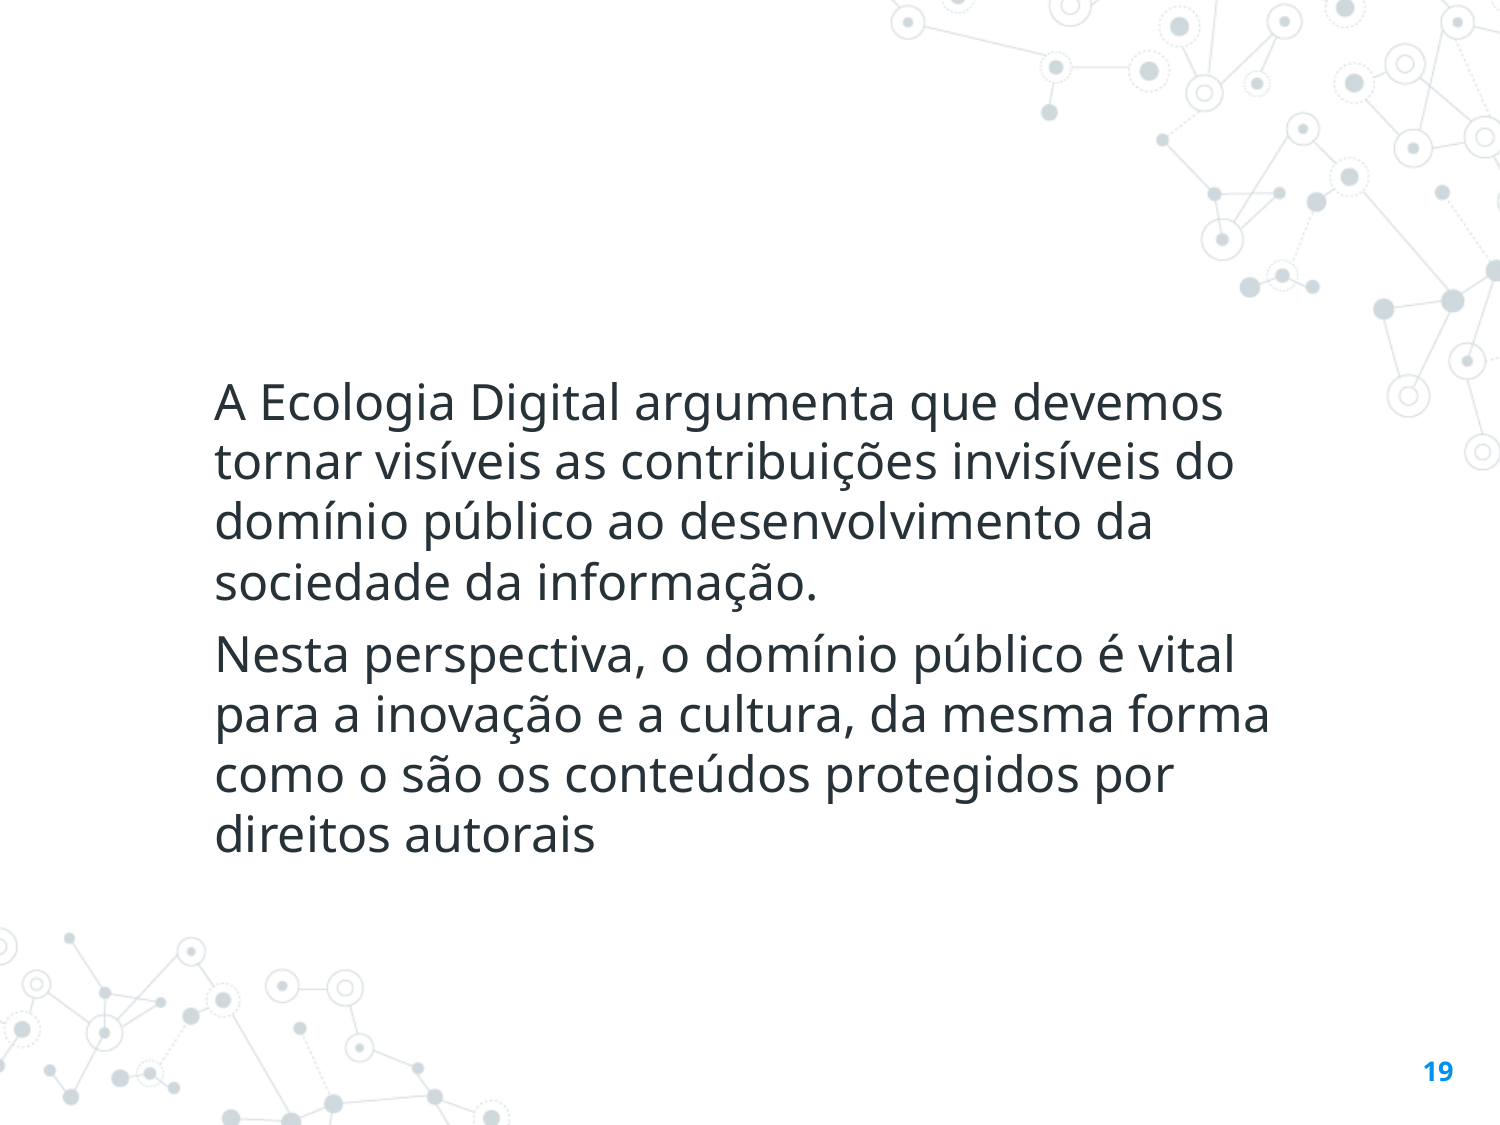

# A Ecologia Digital argumenta que devemos tornar visíveis as contribuições invisíveis do domínio público ao desenvolvimento da sociedade da informação.
Nesta perspectiva, o domínio público é vital para a inovação e a cultura, da mesma forma como o são os conteúdos protegidos por direitos autorais